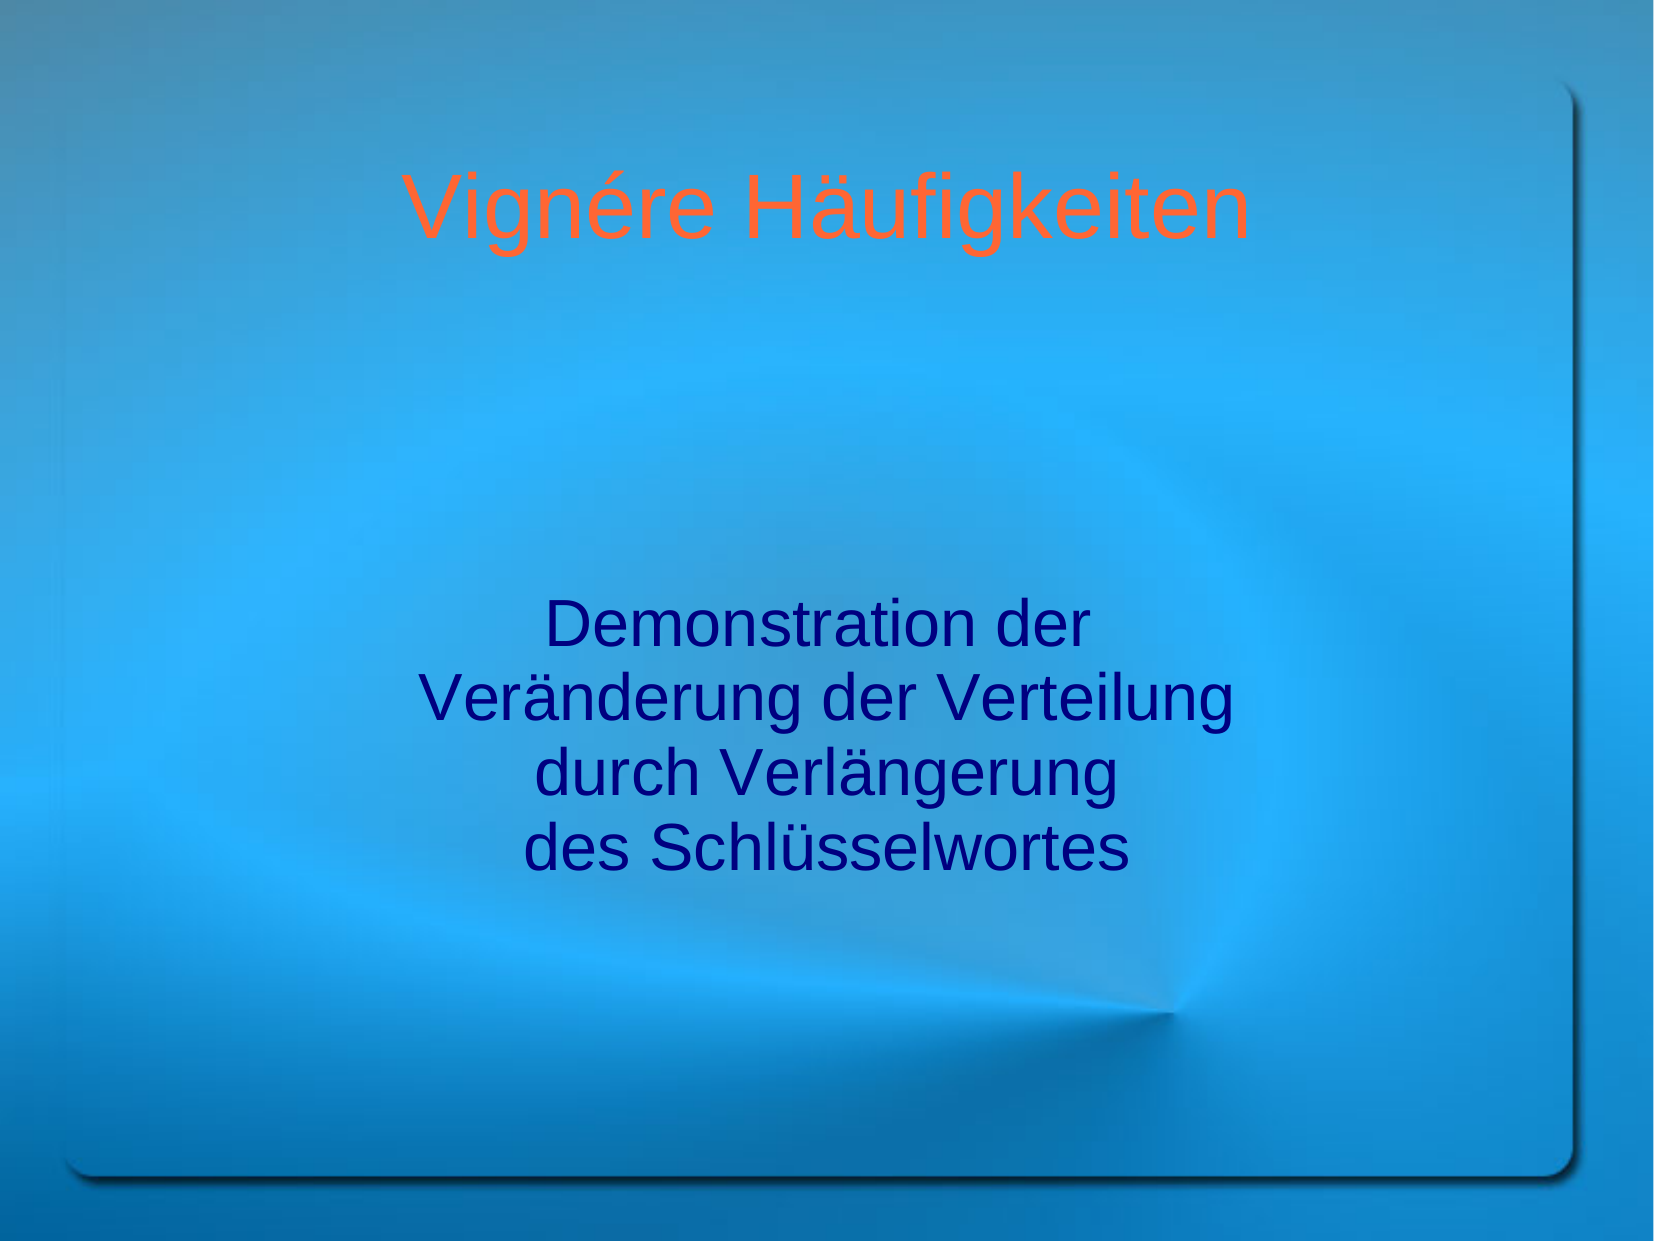

# Vignére Häufigkeiten
Demonstration der
Veränderung der Verteilung
durch Verlängerung
des Schlüsselwortes